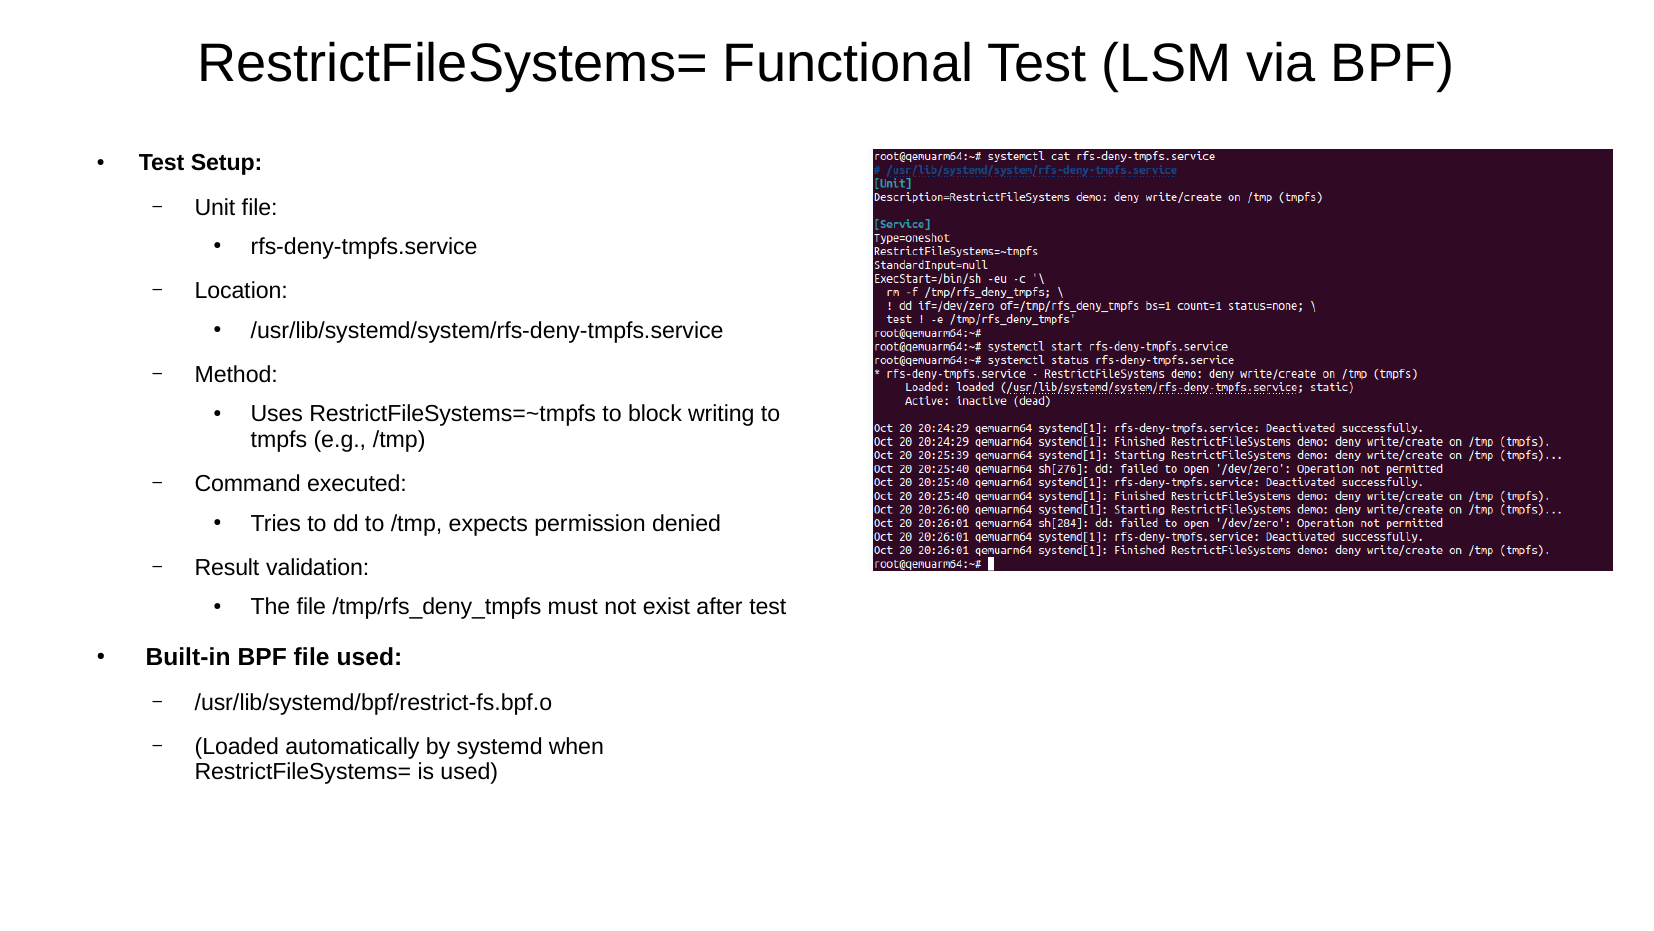

# RestrictFileSystems= Functional Test (LSM via BPF)
Test Setup:
Unit file:
rfs-deny-tmpfs.service
Location:
/usr/lib/systemd/system/rfs-deny-tmpfs.service
Method:
Uses RestrictFileSystems=~tmpfs to block writing to tmpfs (e.g., /tmp)
Command executed:
Tries to dd to /tmp, expects permission denied
Result validation:
The file /tmp/rfs_deny_tmpfs must not exist after test
 Built-in BPF file used:
/usr/lib/systemd/bpf/restrict-fs.bpf.o
(Loaded automatically by systemd when RestrictFileSystems= is used)